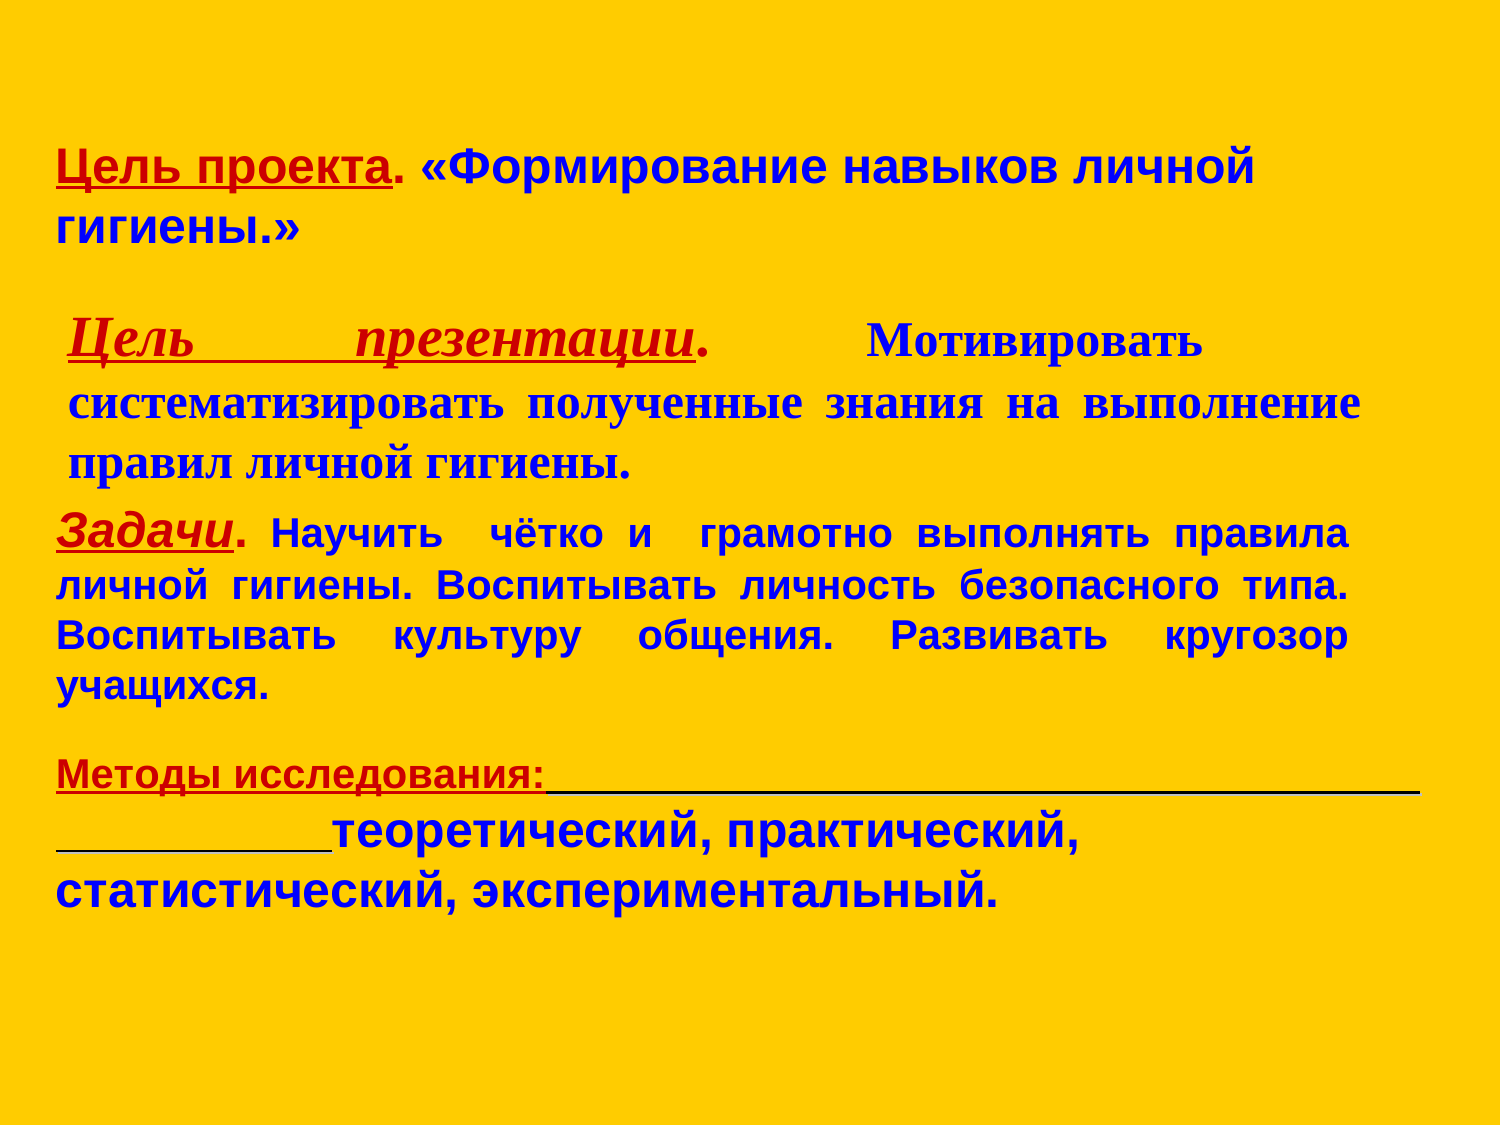

Цель проекта. «Формирование навыков личной гигиены.»
Цель презентации. Мотивировать систематизировать полученные знания на выполнение правил личной гигиены.
Задачи. Научить чётко и грамотно выполнять правила личной гигиены. Воспитывать личность безопасного типа. Воспитывать культуру общения. Развивать кругозор учащихся.
Методы исследования: теоретический, практический, статистический, экспериментальный.